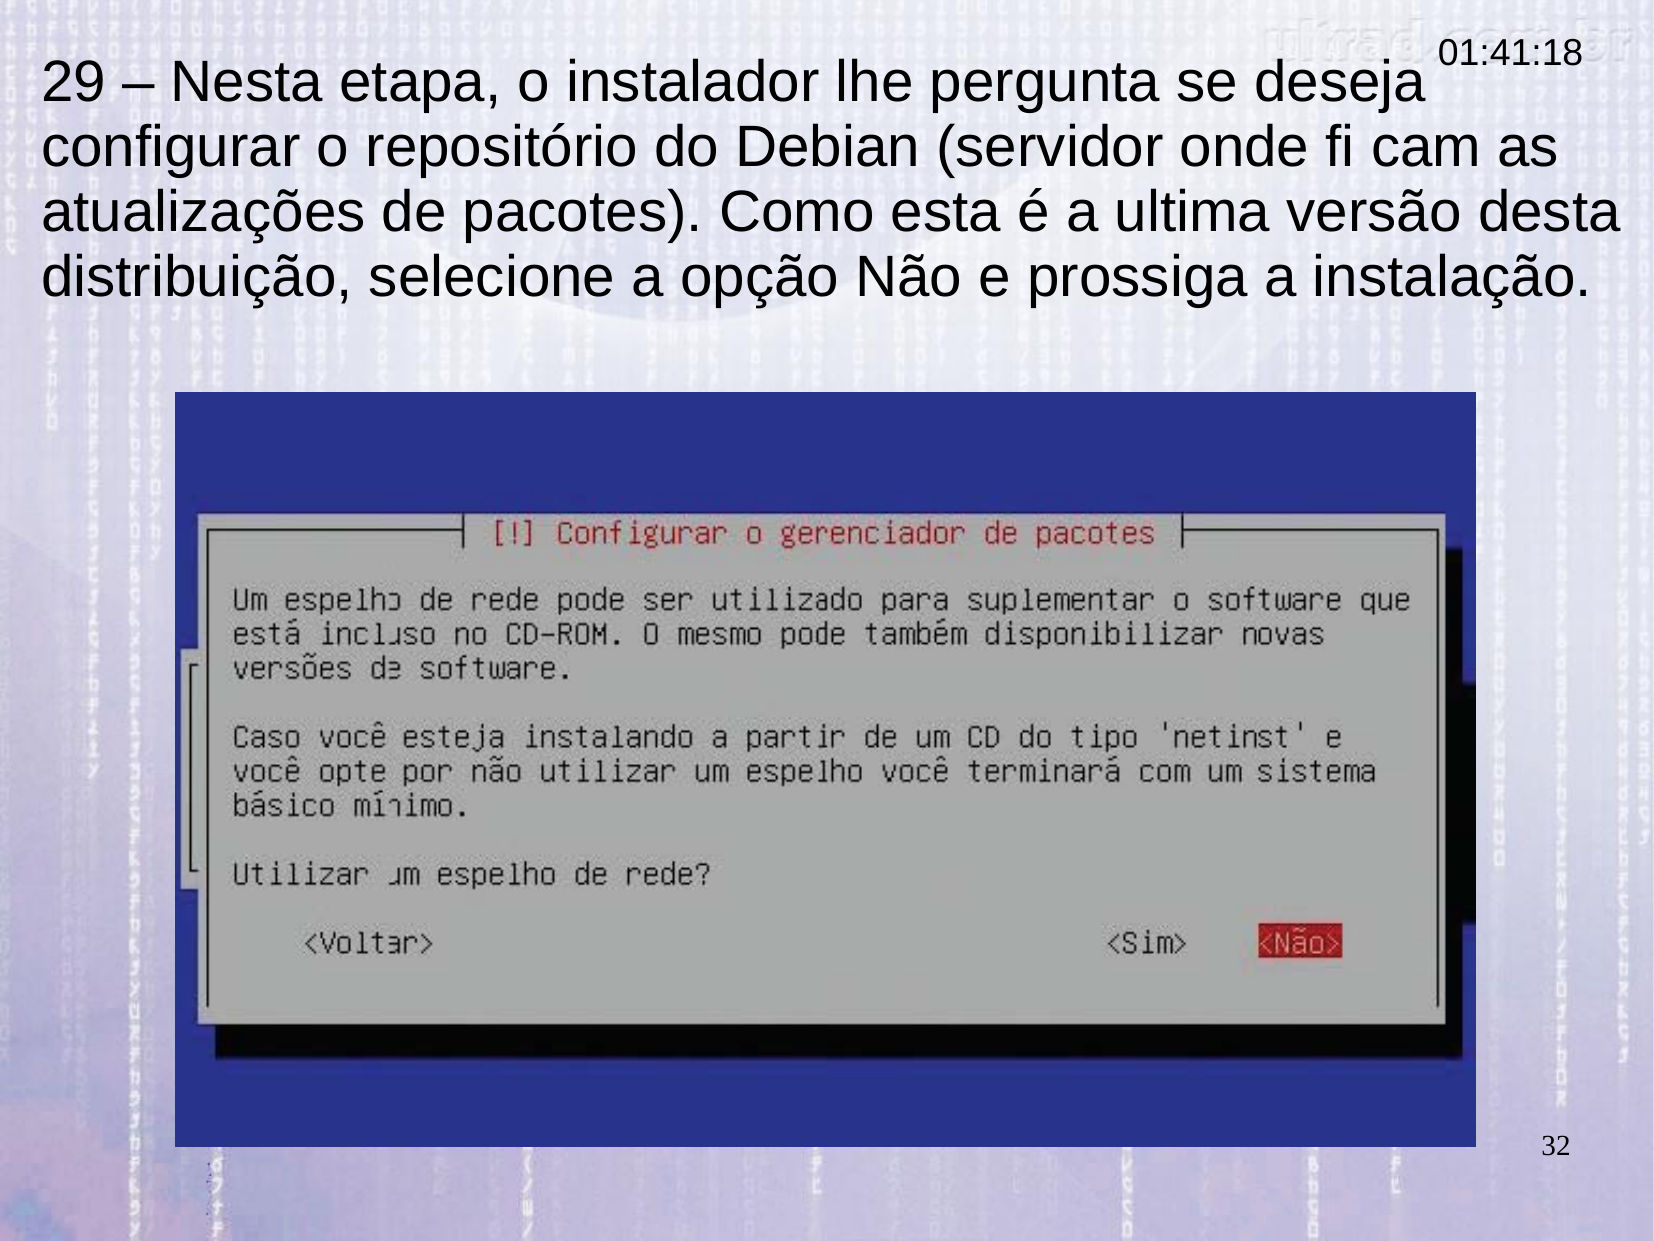

02:59:56
29 – Nesta etapa, o instalador lhe pergunta se deseja configurar o repositório do Debian (servidor onde fi cam as atualizações de pacotes). Como esta é a ultima versão desta distribuição, selecione a opção Não e prossiga a instalação.
32